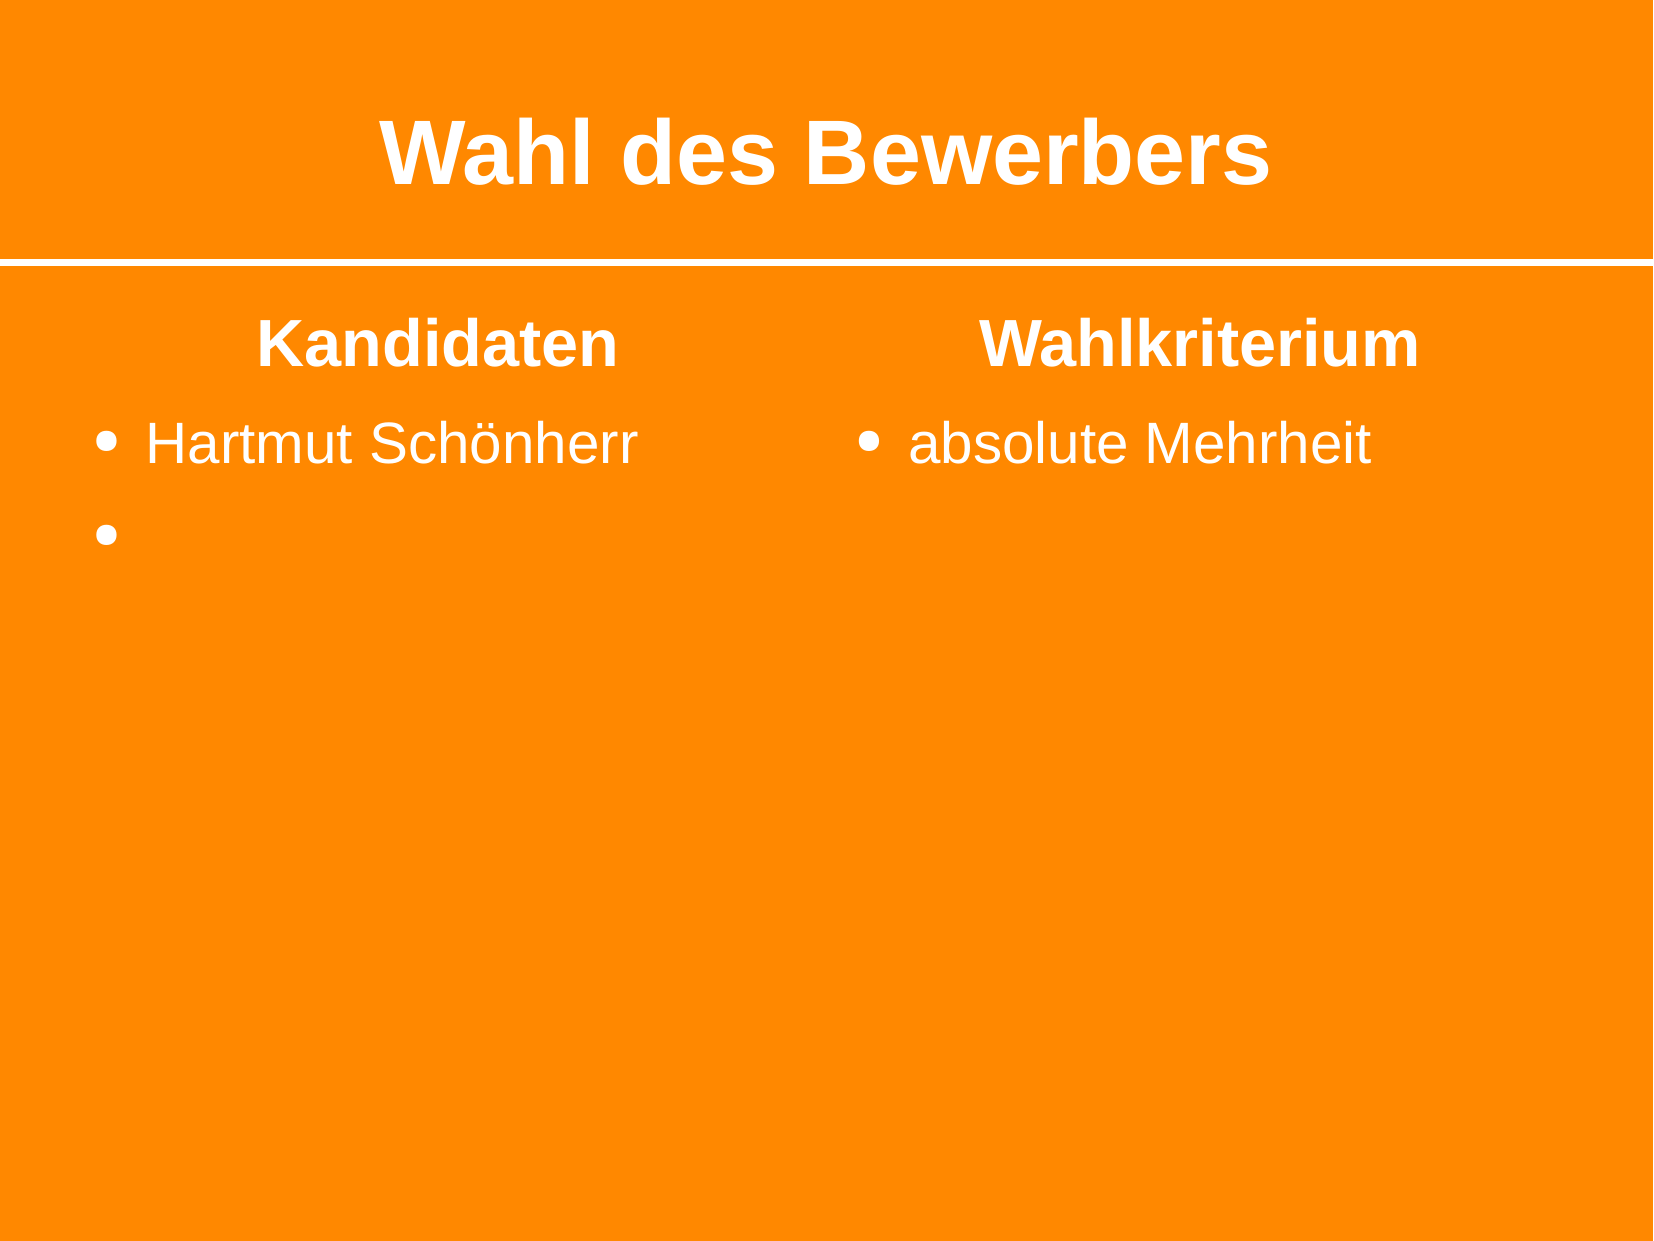

# Wahl des Bewerbers
Kandidaten
Hartmut Schönherr
Wahlkriterium
absolute Mehrheit